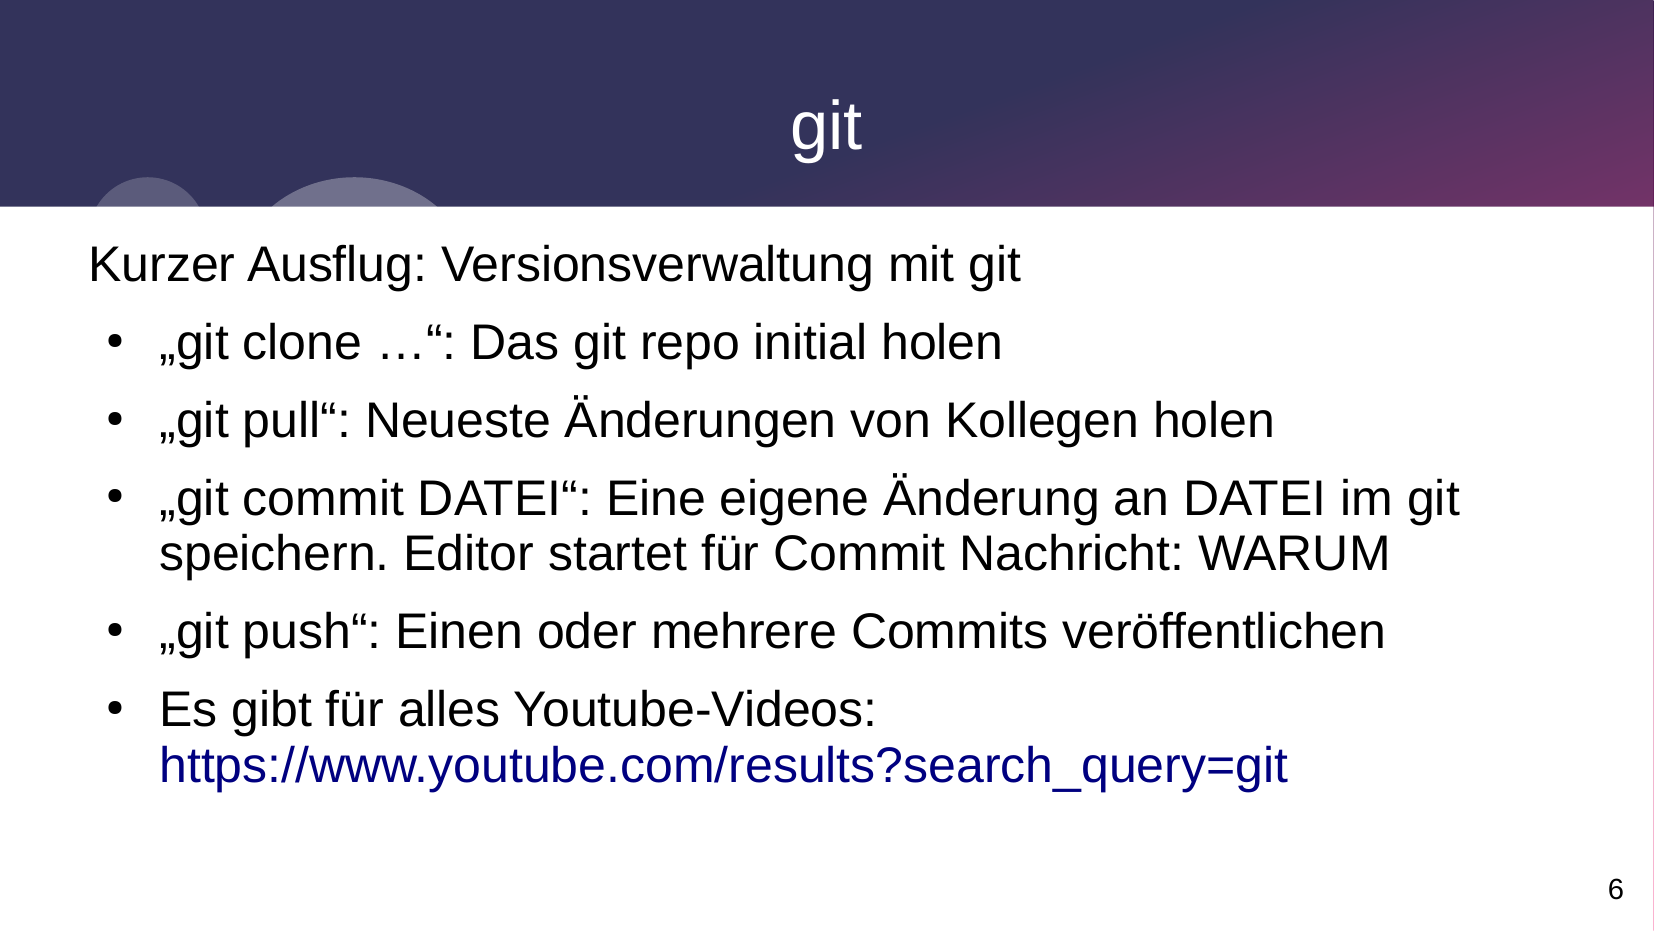

# git
Kurzer Ausflug: Versionsverwaltung mit git
„git clone …“: Das git repo initial holen
„git pull“: Neueste Änderungen von Kollegen holen
„git commit DATEI“: Eine eigene Änderung an DATEI im git speichern. Editor startet für Commit Nachricht: WARUM
„git push“: Einen oder mehrere Commits veröffentlichen
Es gibt für alles Youtube-Videos:https://www.youtube.com/results?search_query=git